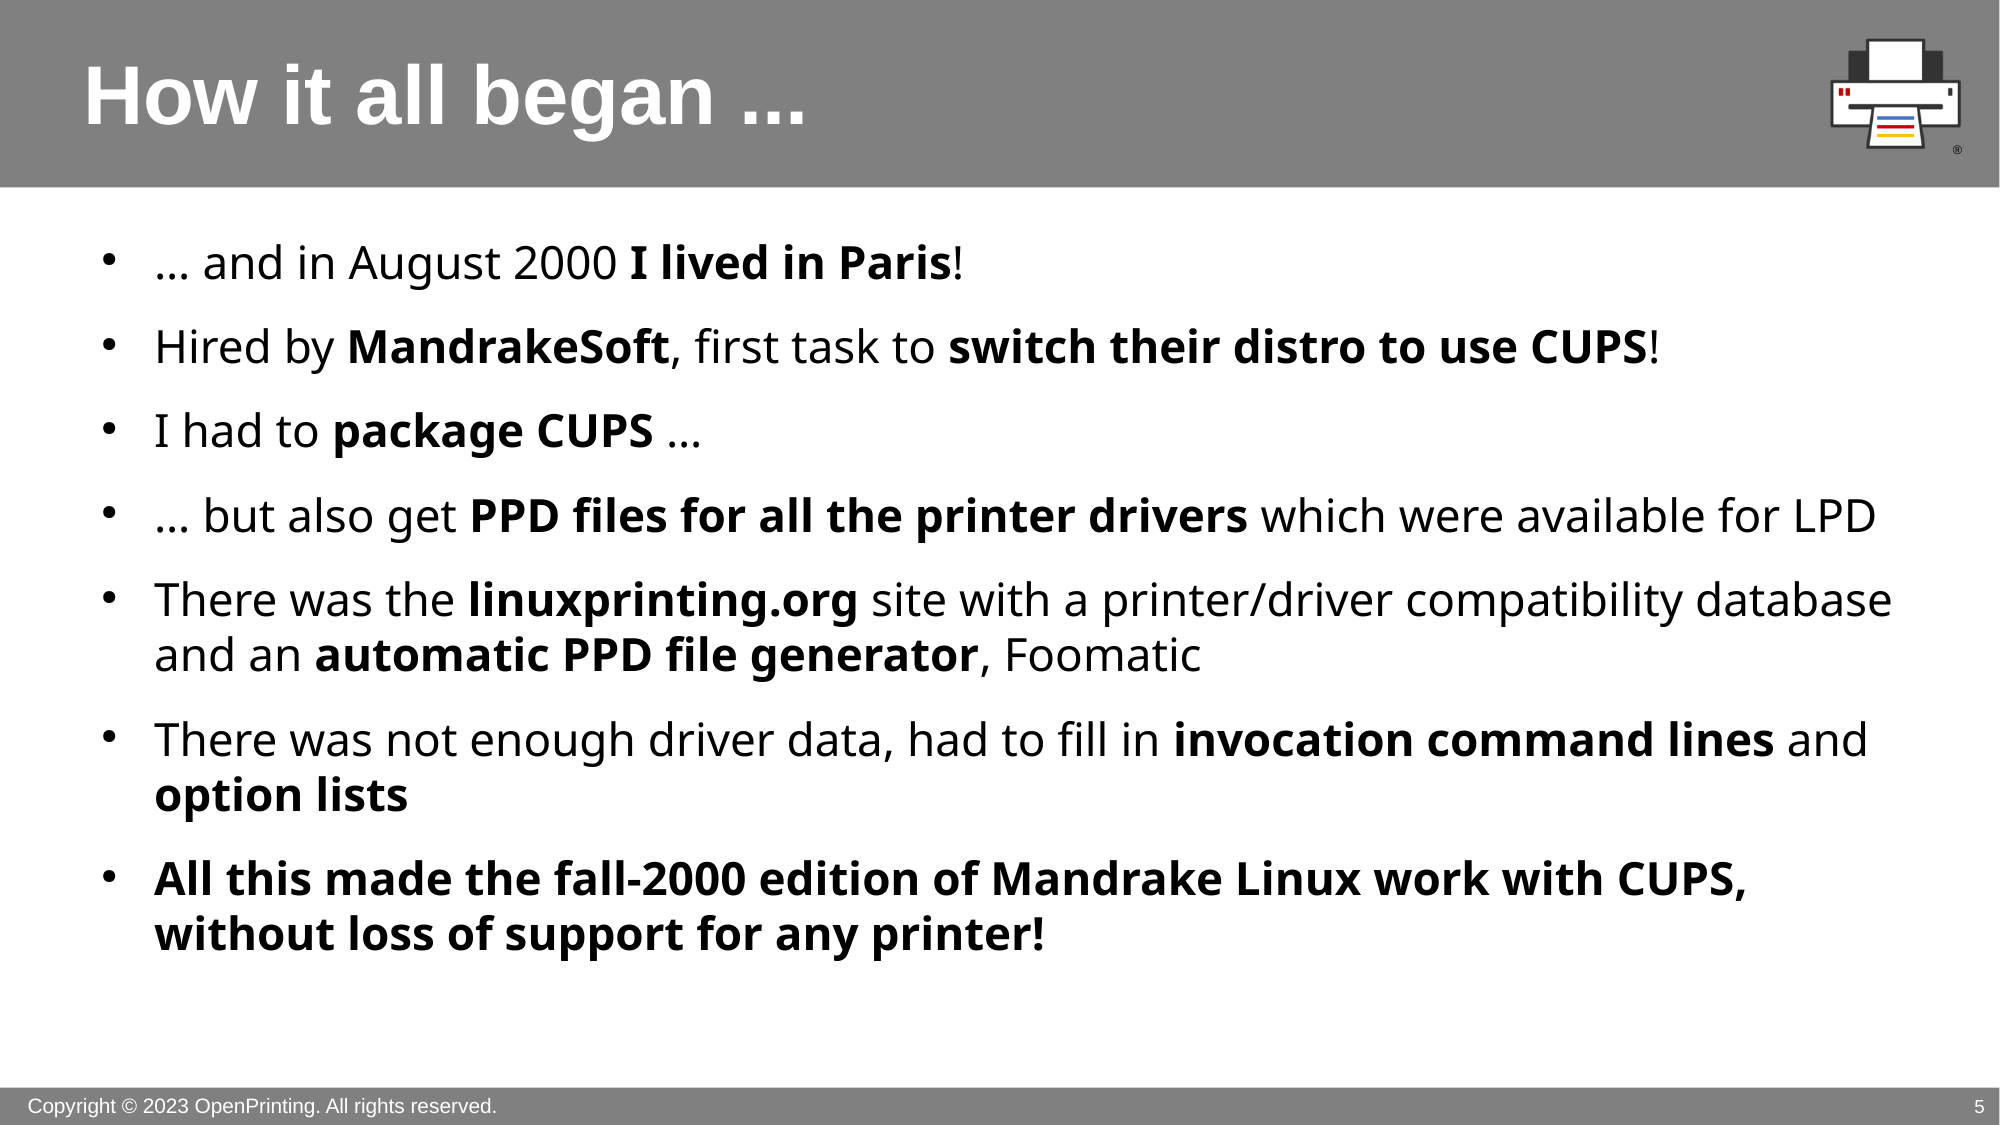

How it all began ...
# … and in August 2000 I lived in Paris!
Hired by MandrakeSoft, first task to switch their distro to use CUPS!
I had to package CUPS …
… but also get PPD files for all the printer drivers which were available for LPD
There was the linuxprinting.org site with a printer/driver compatibility database and an automatic PPD file generator, Foomatic
There was not enough driver data, had to fill in invocation command lines and option lists
All this made the fall-2000 edition of Mandrake Linux work with CUPS, without loss of support for any printer!